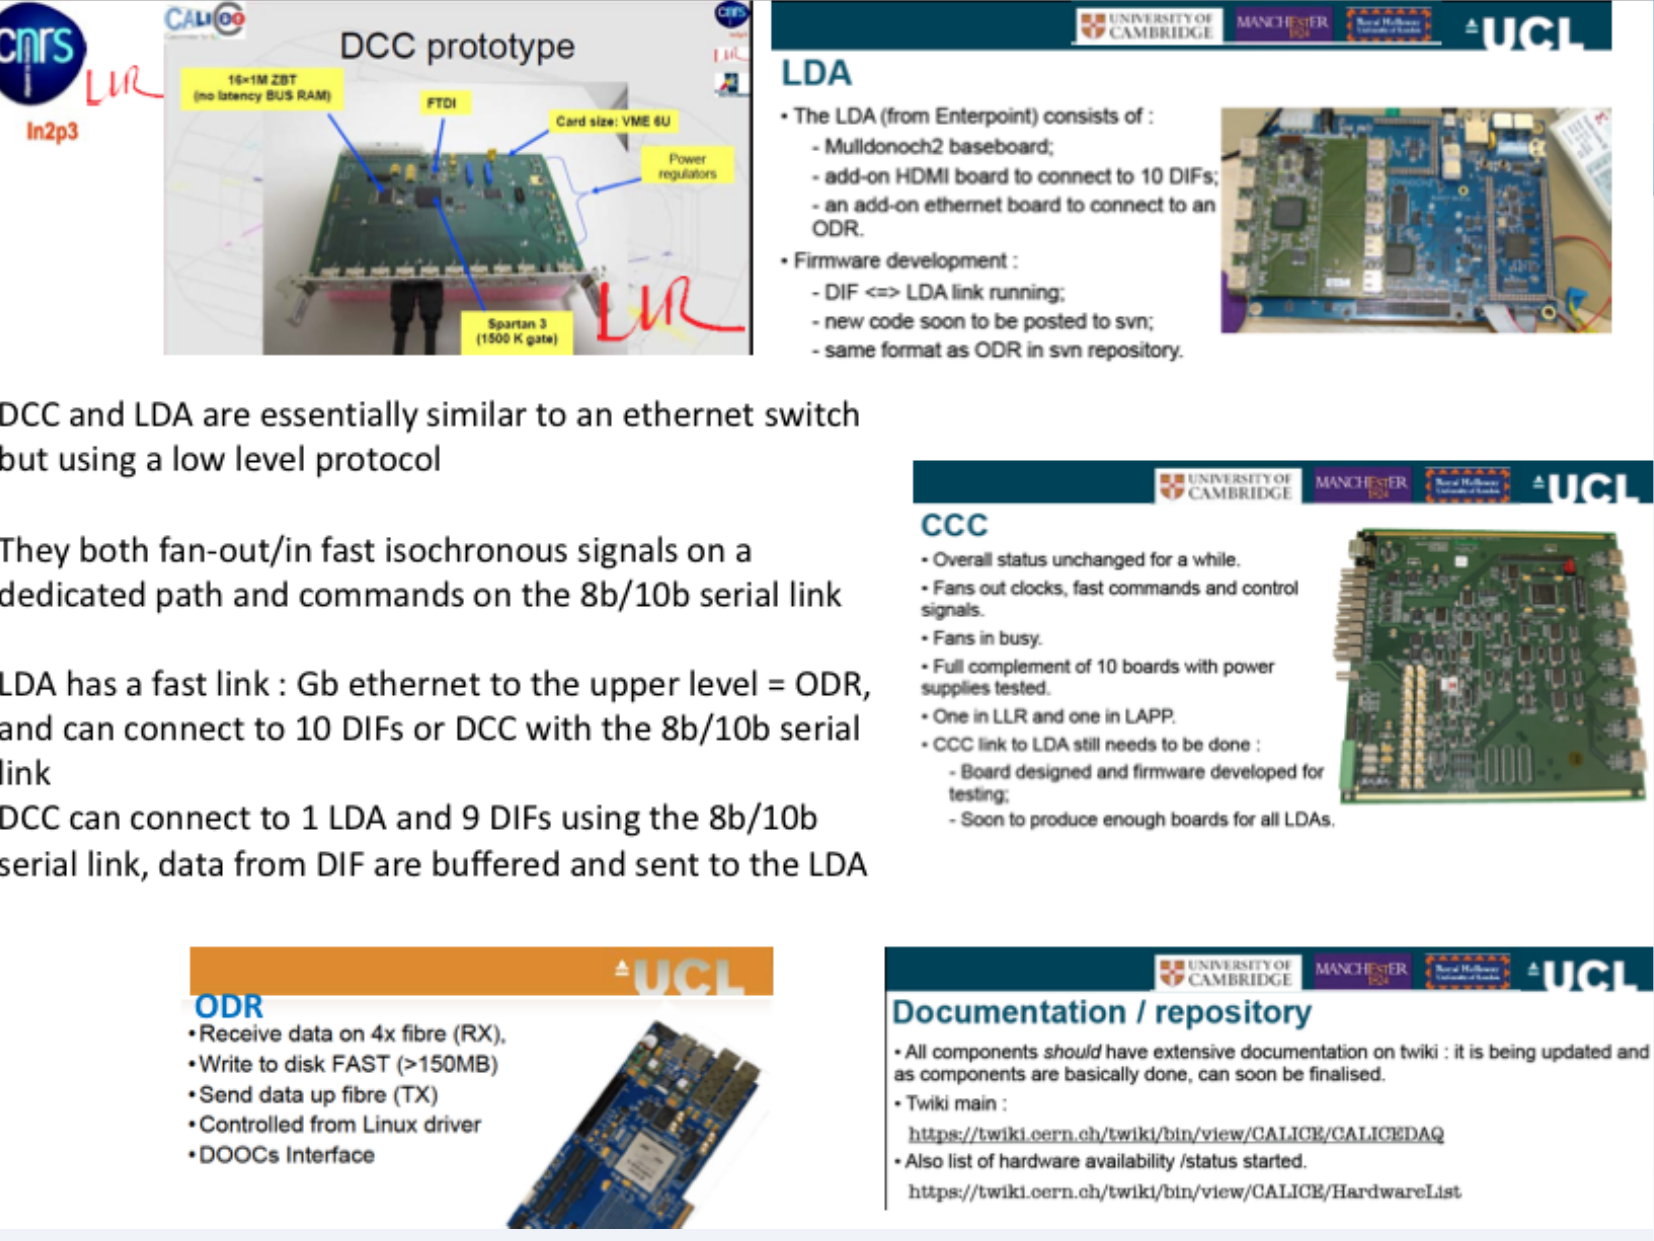

Vincent.Boudry@in2p3.fr
CALICE DAQv2, EUDET annual meeting, DESY, 29/09/2010
13